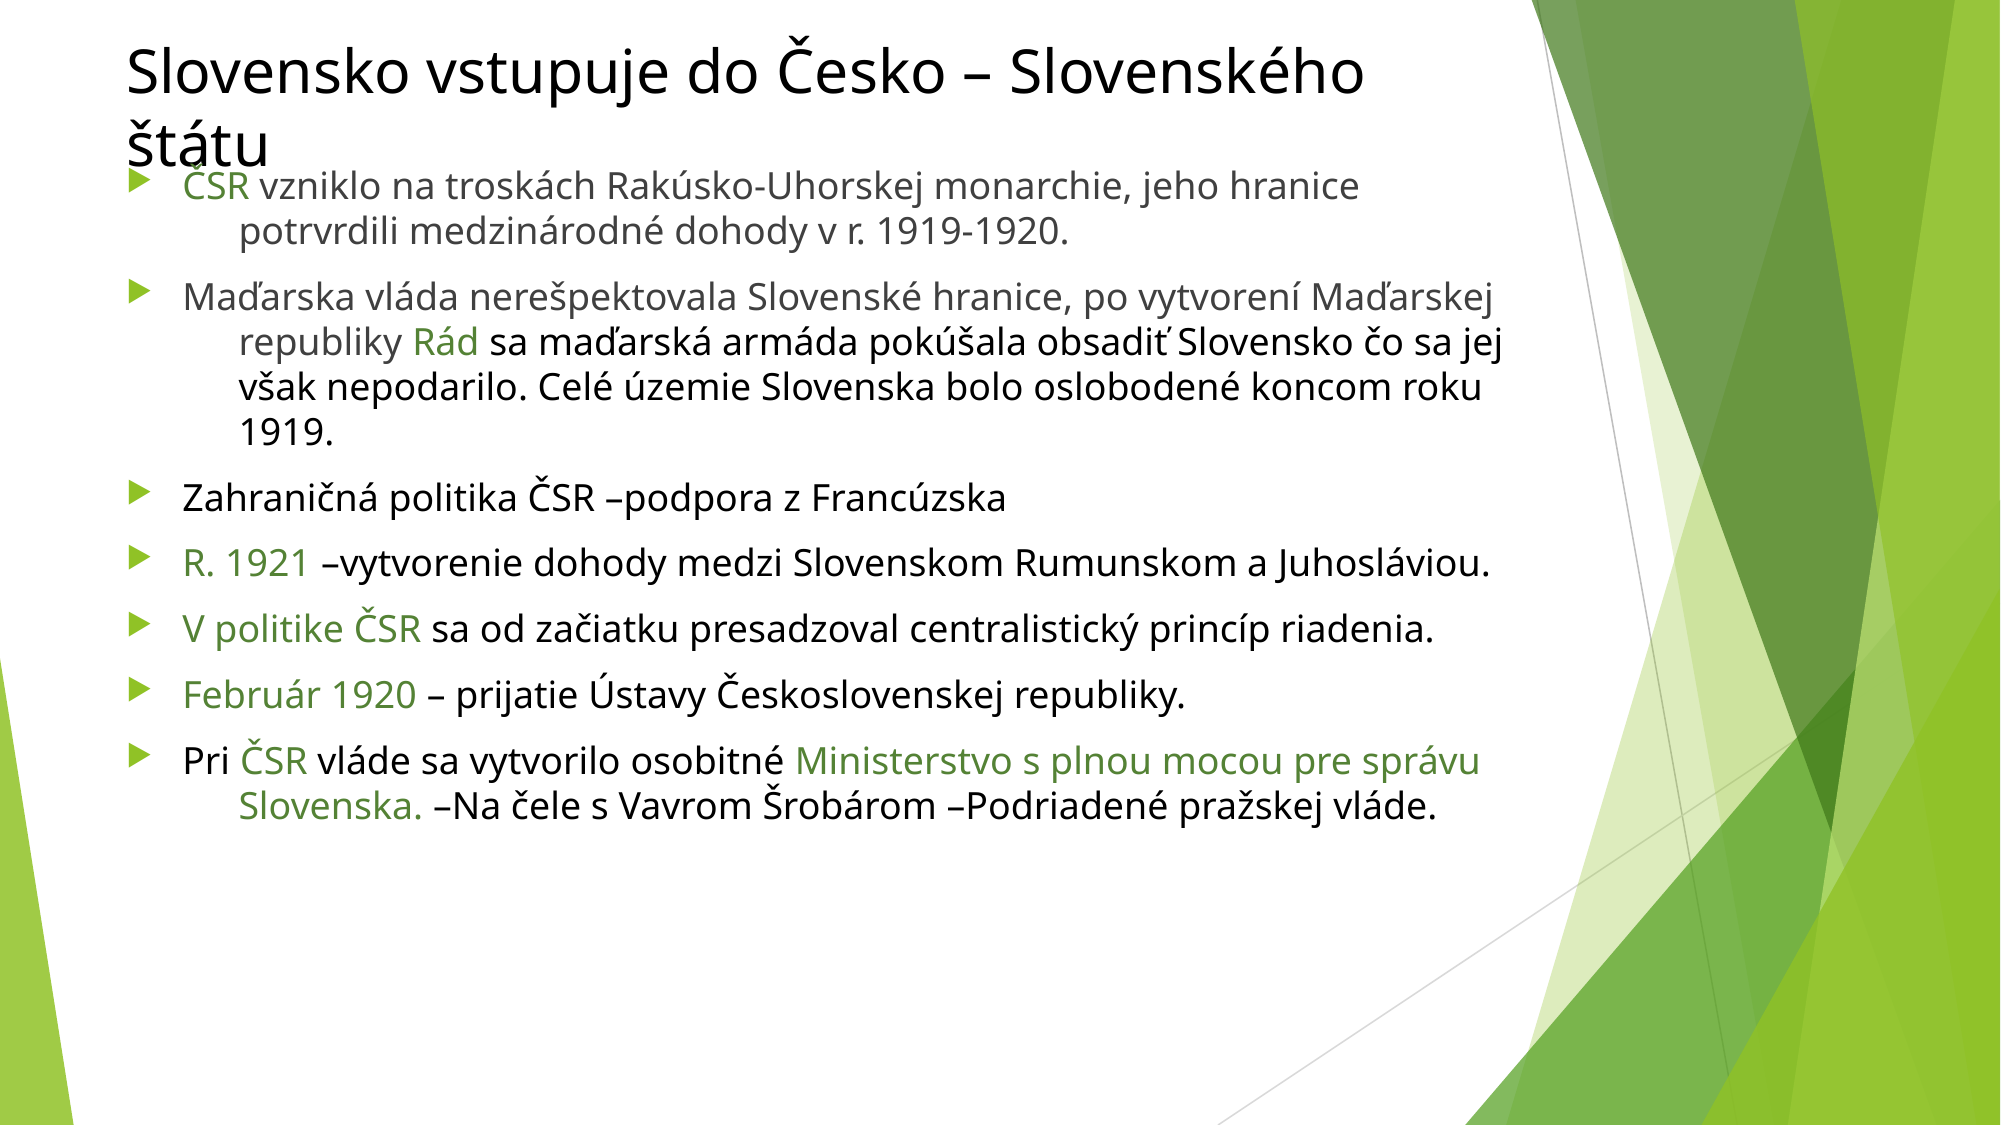

# Slovensko vstupuje do Česko – Slovenského štátu
ČSR vzniklo na troskách Rakúsko-Uhorskej monarchie, jeho hranice potrvrdili medzinárodné dohody v r. 1919-1920.
Maďarska vláda nerešpektovala Slovenské hranice, po vytvorení Maďarskej republiky Rád sa maďarská armáda pokúšala obsadiť Slovensko čo sa jej však nepodarilo. Celé územie Slovenska bolo oslobodené koncom roku 1919.
Zahraničná politika ČSR –podpora z Francúzska
R. 1921 –vytvorenie dohody medzi Slovenskom Rumunskom a Juhosláviou.
V politike ČSR sa od začiatku presadzoval centralistický princíp riadenia.
Február 1920 – prijatie Ústavy Československej republiky.
Pri ČSR vláde sa vytvorilo osobitné Ministerstvo s plnou mocou pre správu Slovenska. –Na čele s Vavrom Šrobárom –Podriadené pražskej vláde.